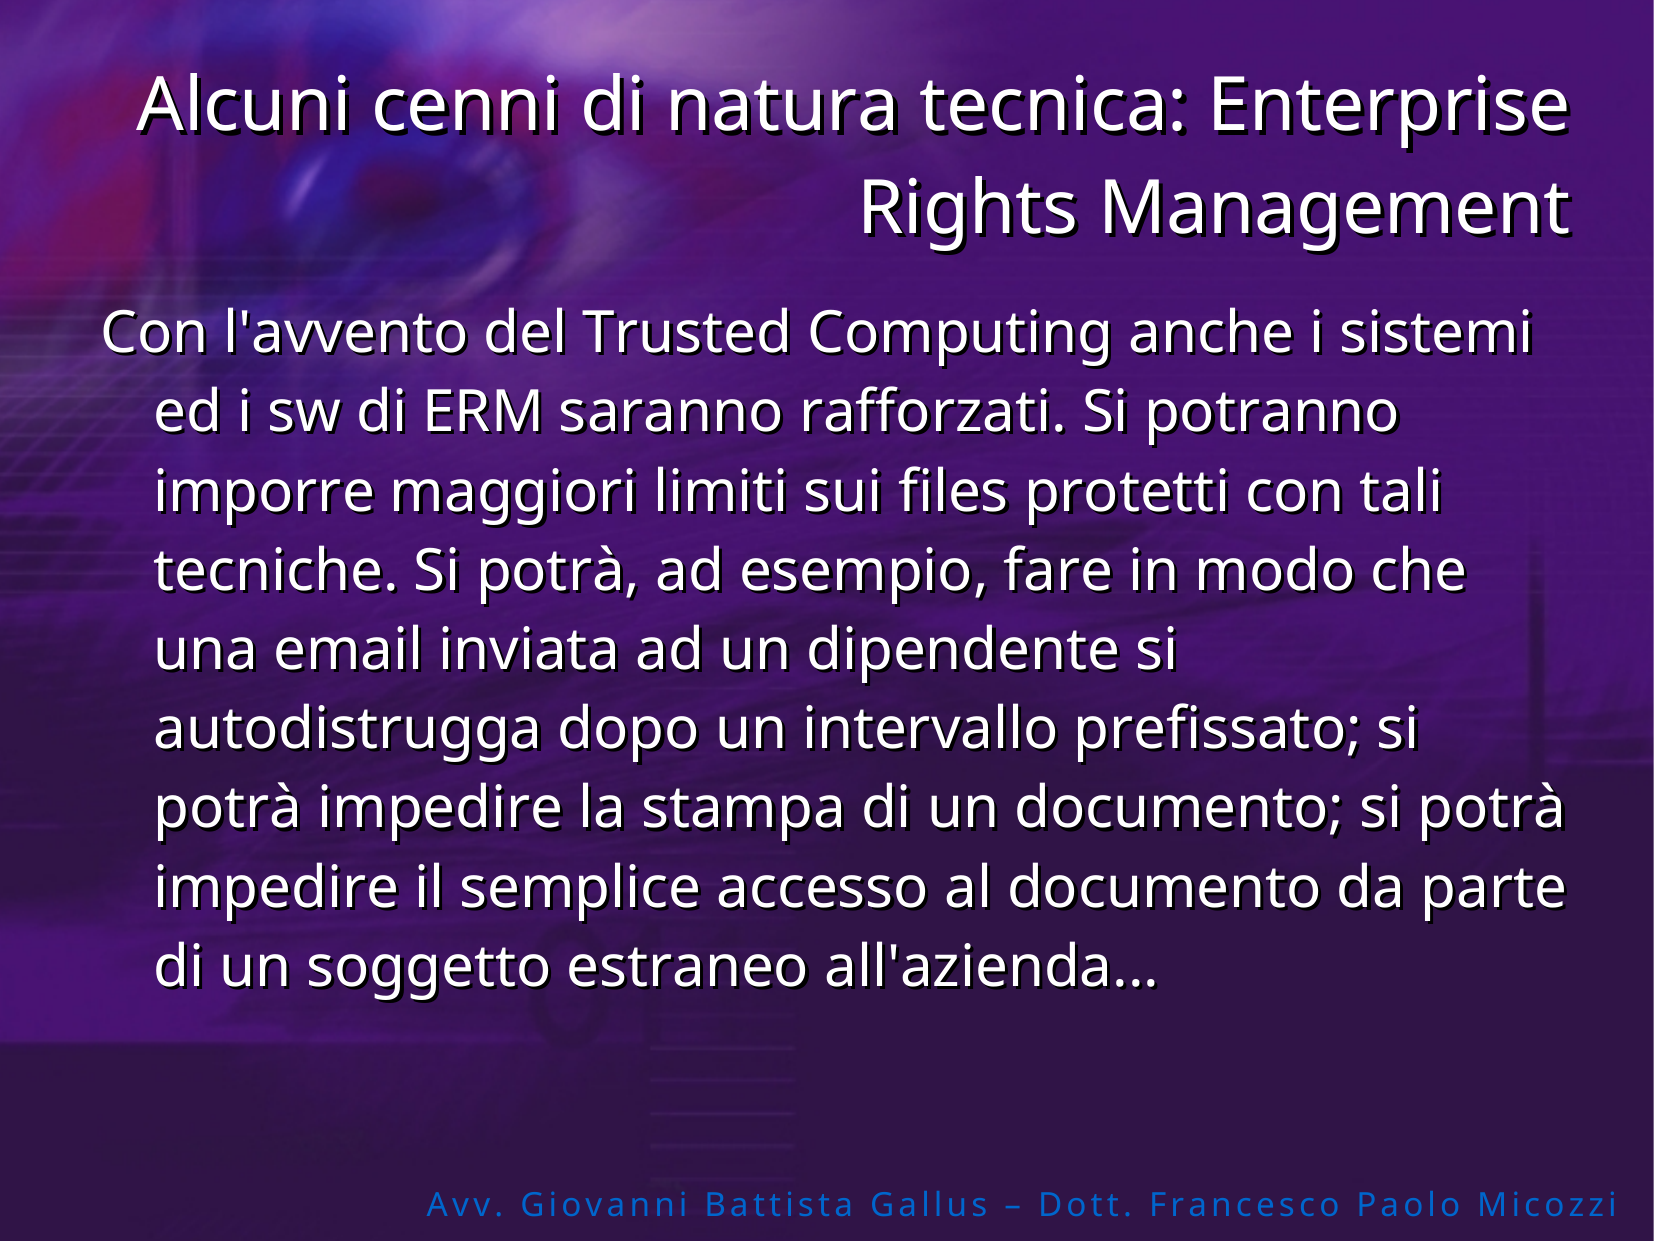

# Alcuni cenni di natura tecnica: Enterprise Rights Management
Con l'avvento del Trusted Computing anche i sistemi ed i sw di ERM saranno rafforzati. Si potranno imporre maggiori limiti sui files protetti con tali tecniche. Si potrà, ad esempio, fare in modo che una email inviata ad un dipendente si autodistrugga dopo un intervallo prefissato; si potrà impedire la stampa di un documento; si potrà impedire il semplice accesso al documento da parte di un soggetto estraneo all'azienda...
dott. Francesco Paolo Micozzi - f.micozzi@studionati.it